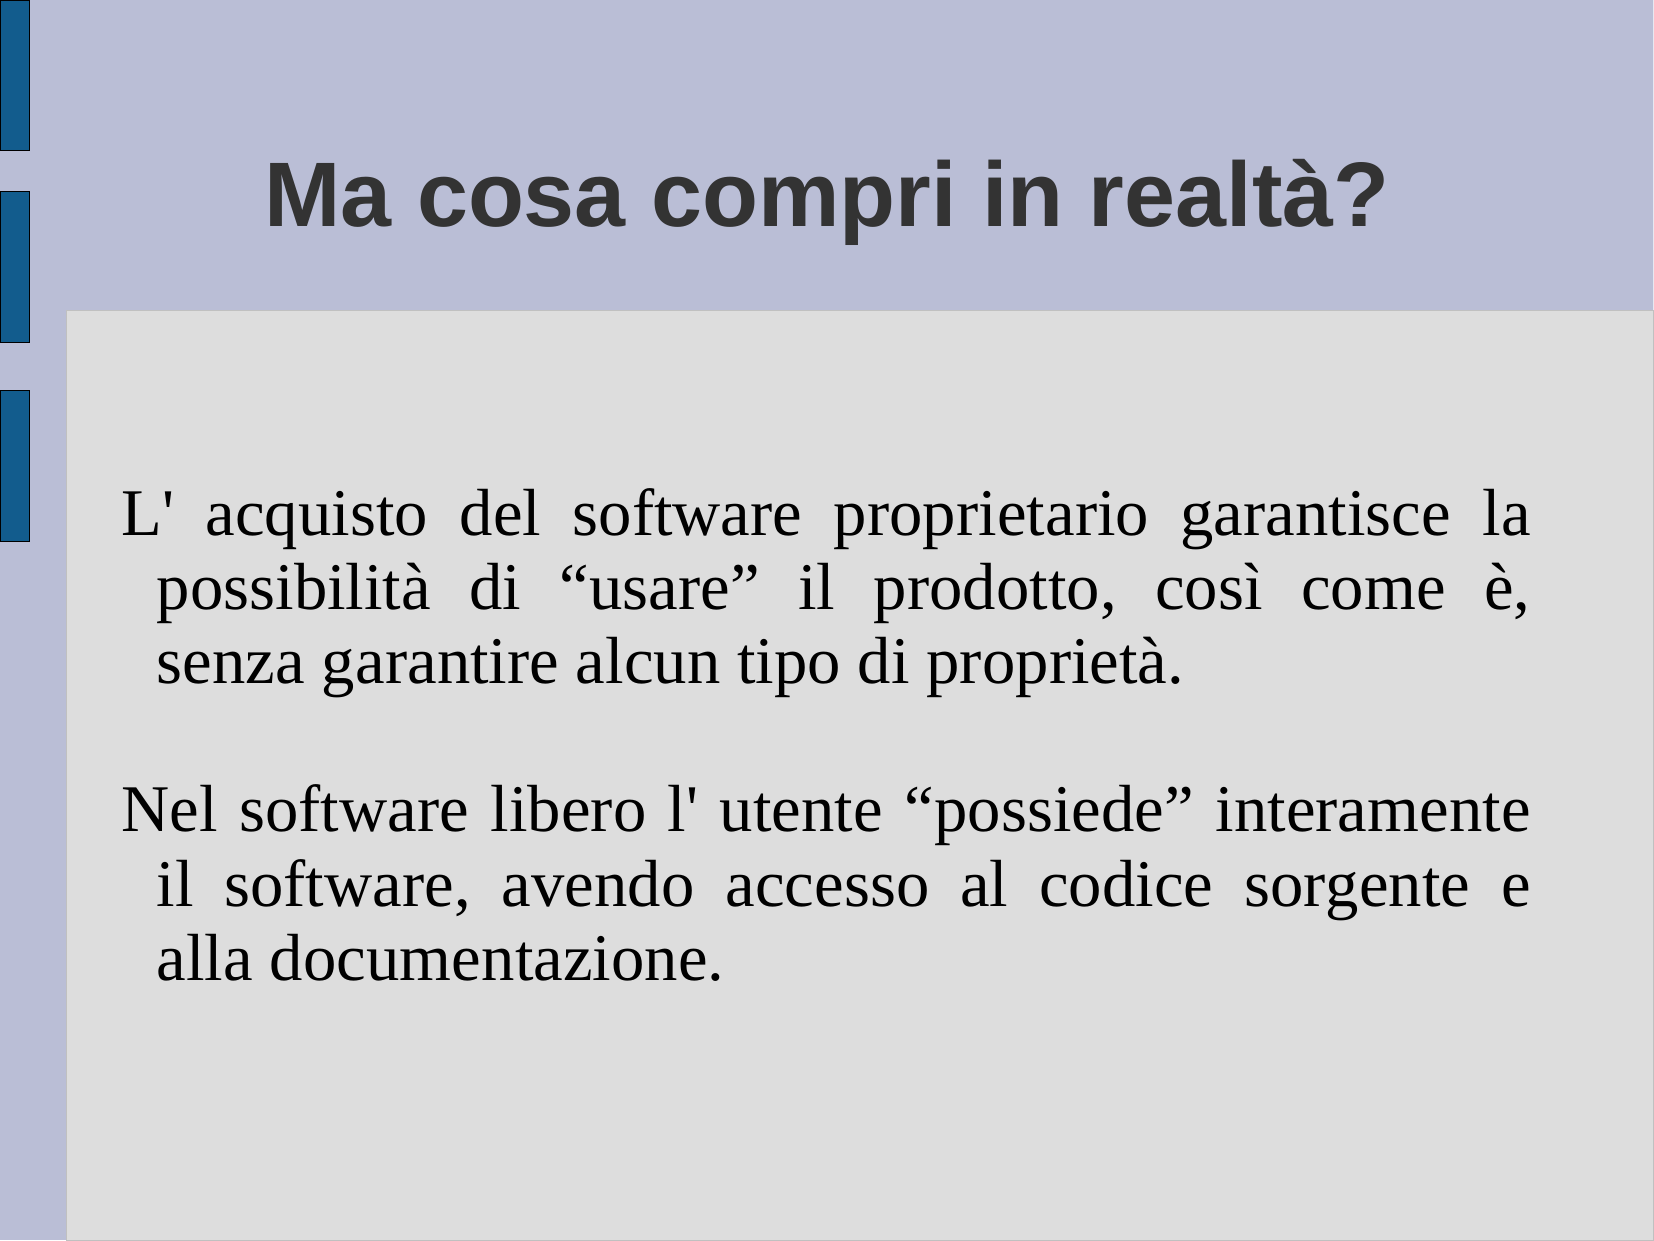

# Ma cosa compri in realtà?
L' acquisto del software proprietario garantisce la possibilità di “usare” il prodotto, così come è, senza garantire alcun tipo di proprietà.
Nel software libero l' utente “possiede” interamente il software, avendo accesso al codice sorgente e alla documentazione.